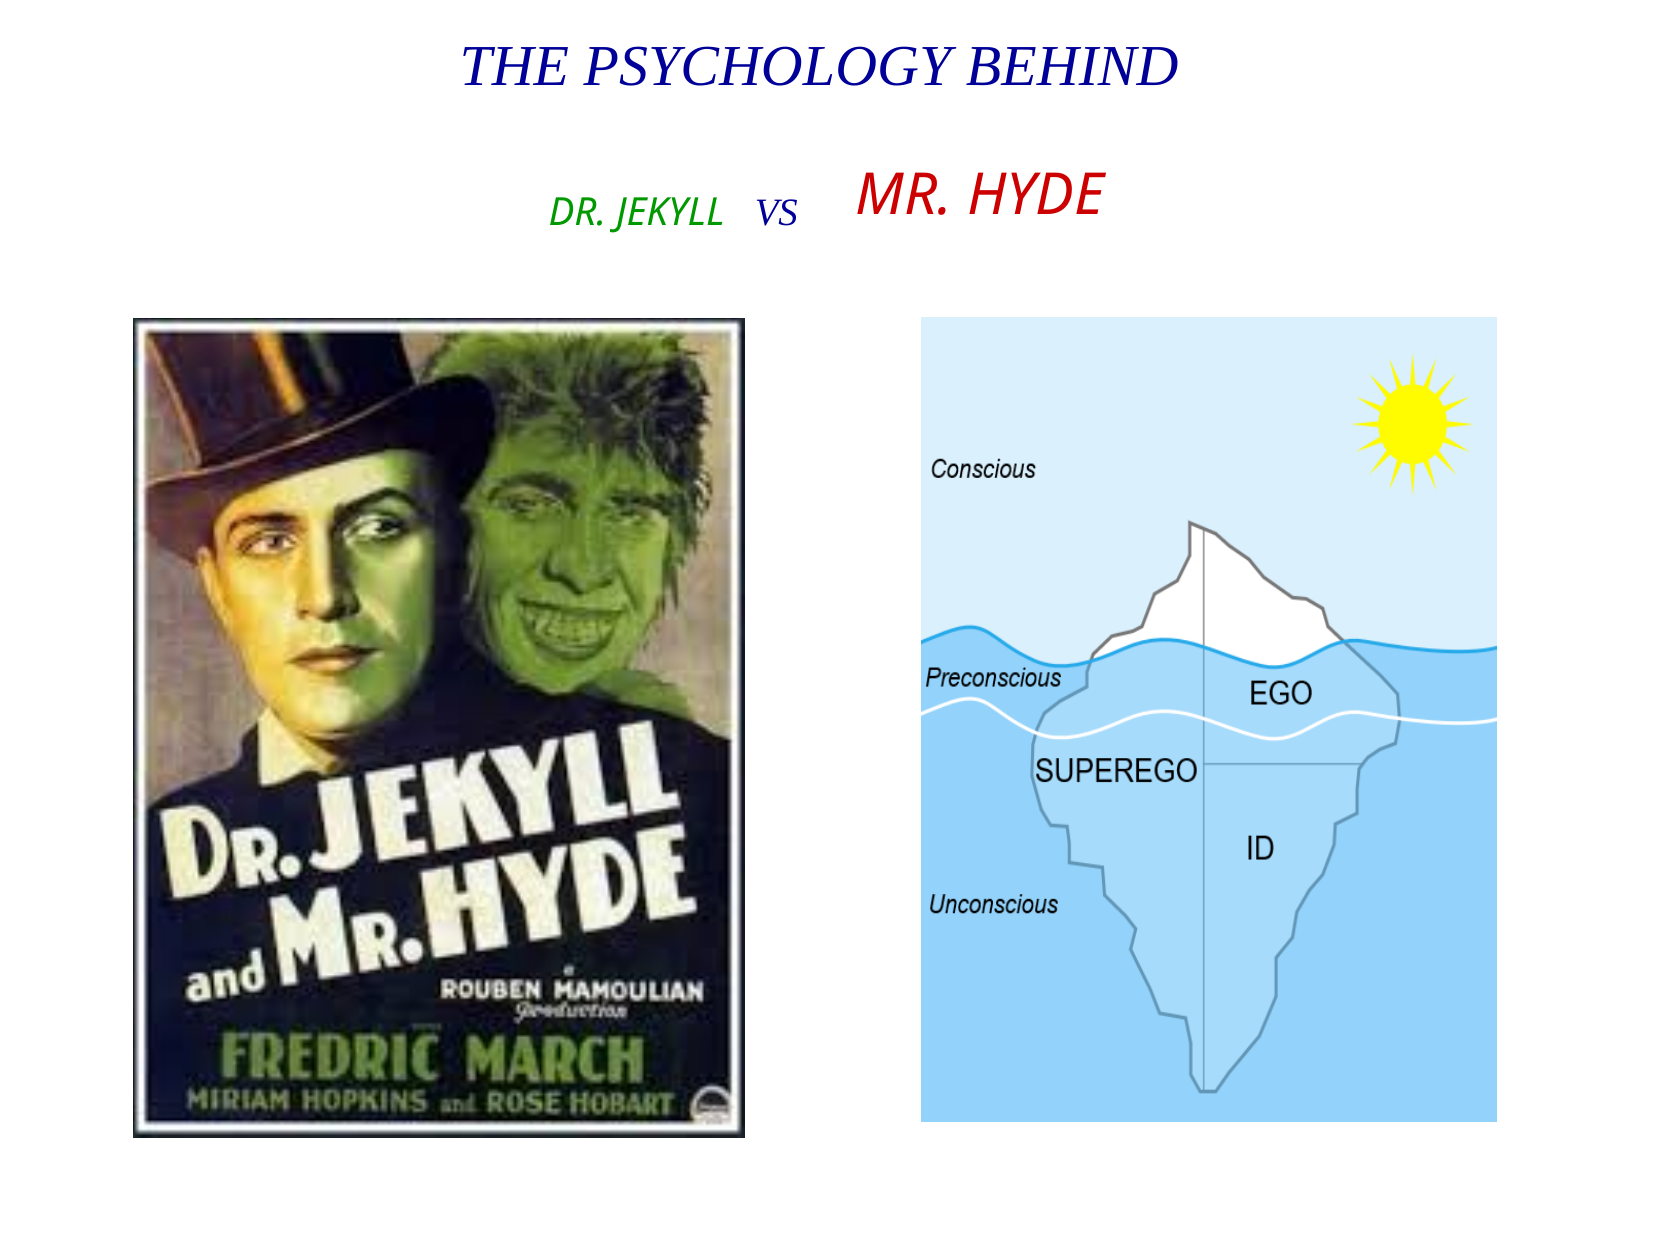

# THE PSYCHOLOGY BEHIND DR. JEKYLL VS MR. HYDE